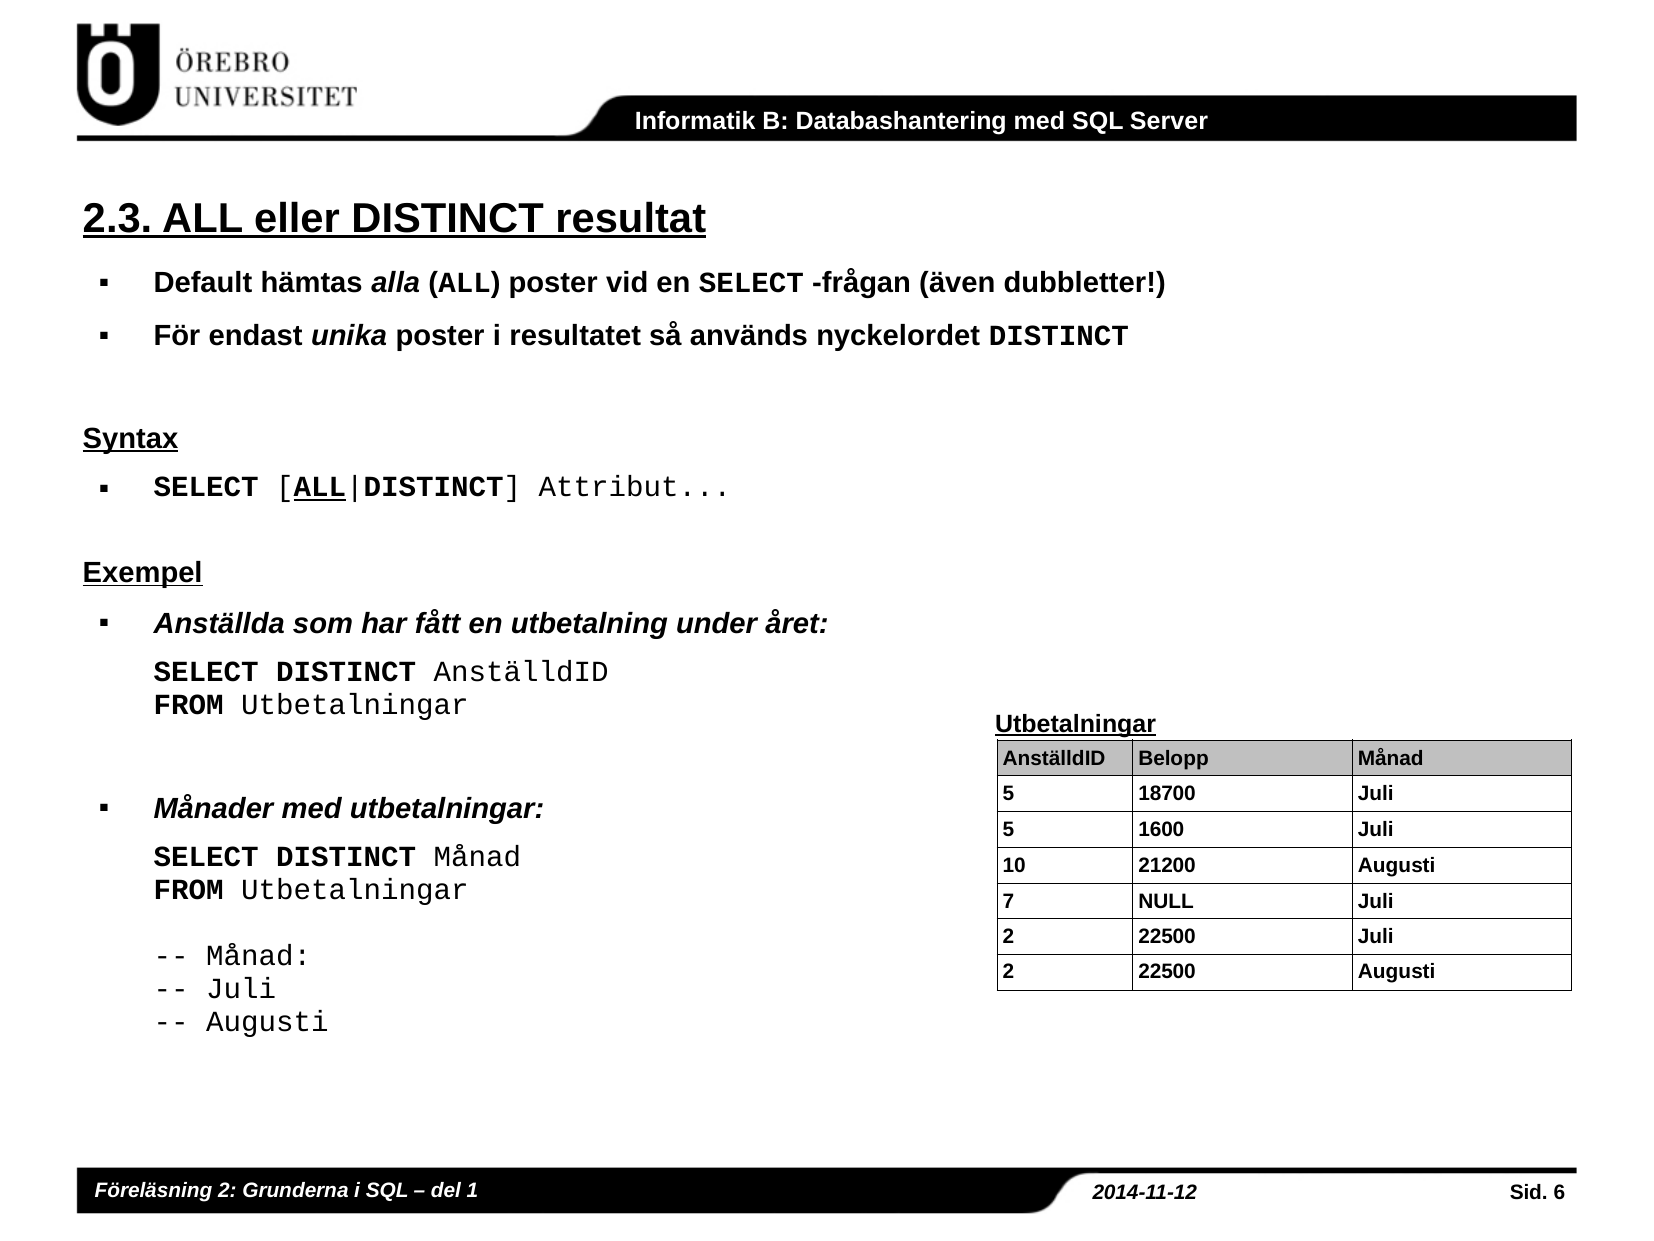

# 2.3. ALL eller DISTINCT resultat
Default hämtas alla (ALL) poster vid en SELECT -frågan (även dubbletter!)
För endast unika poster i resultatet så används nyckelordet DISTINCT
Syntax
SELECT [ALL|DISTINCT] Attribut...
Exempel
Anställda som har fått en utbetalning under året:
SELECT DISTINCT AnställdID
FROM Utbetalningar
Månader med utbetalningar:
SELECT DISTINCT Månad
FROM Utbetalningar
-- Månad:
-- Juli
-- Augusti
Utbetalningar
| AnställdID | Belopp | Månad |
| --- | --- | --- |
| 5 | 18700 | Juli |
| 5 | 1600 | Juli |
| 10 | 21200 | Augusti |
| 7 | NULL | Juli |
| 2 | 22500 | Juli |
| 2 | 22500 | Augusti |
Föreläsning 2: Grunderna i SQL – del 1
2014-11-12
6